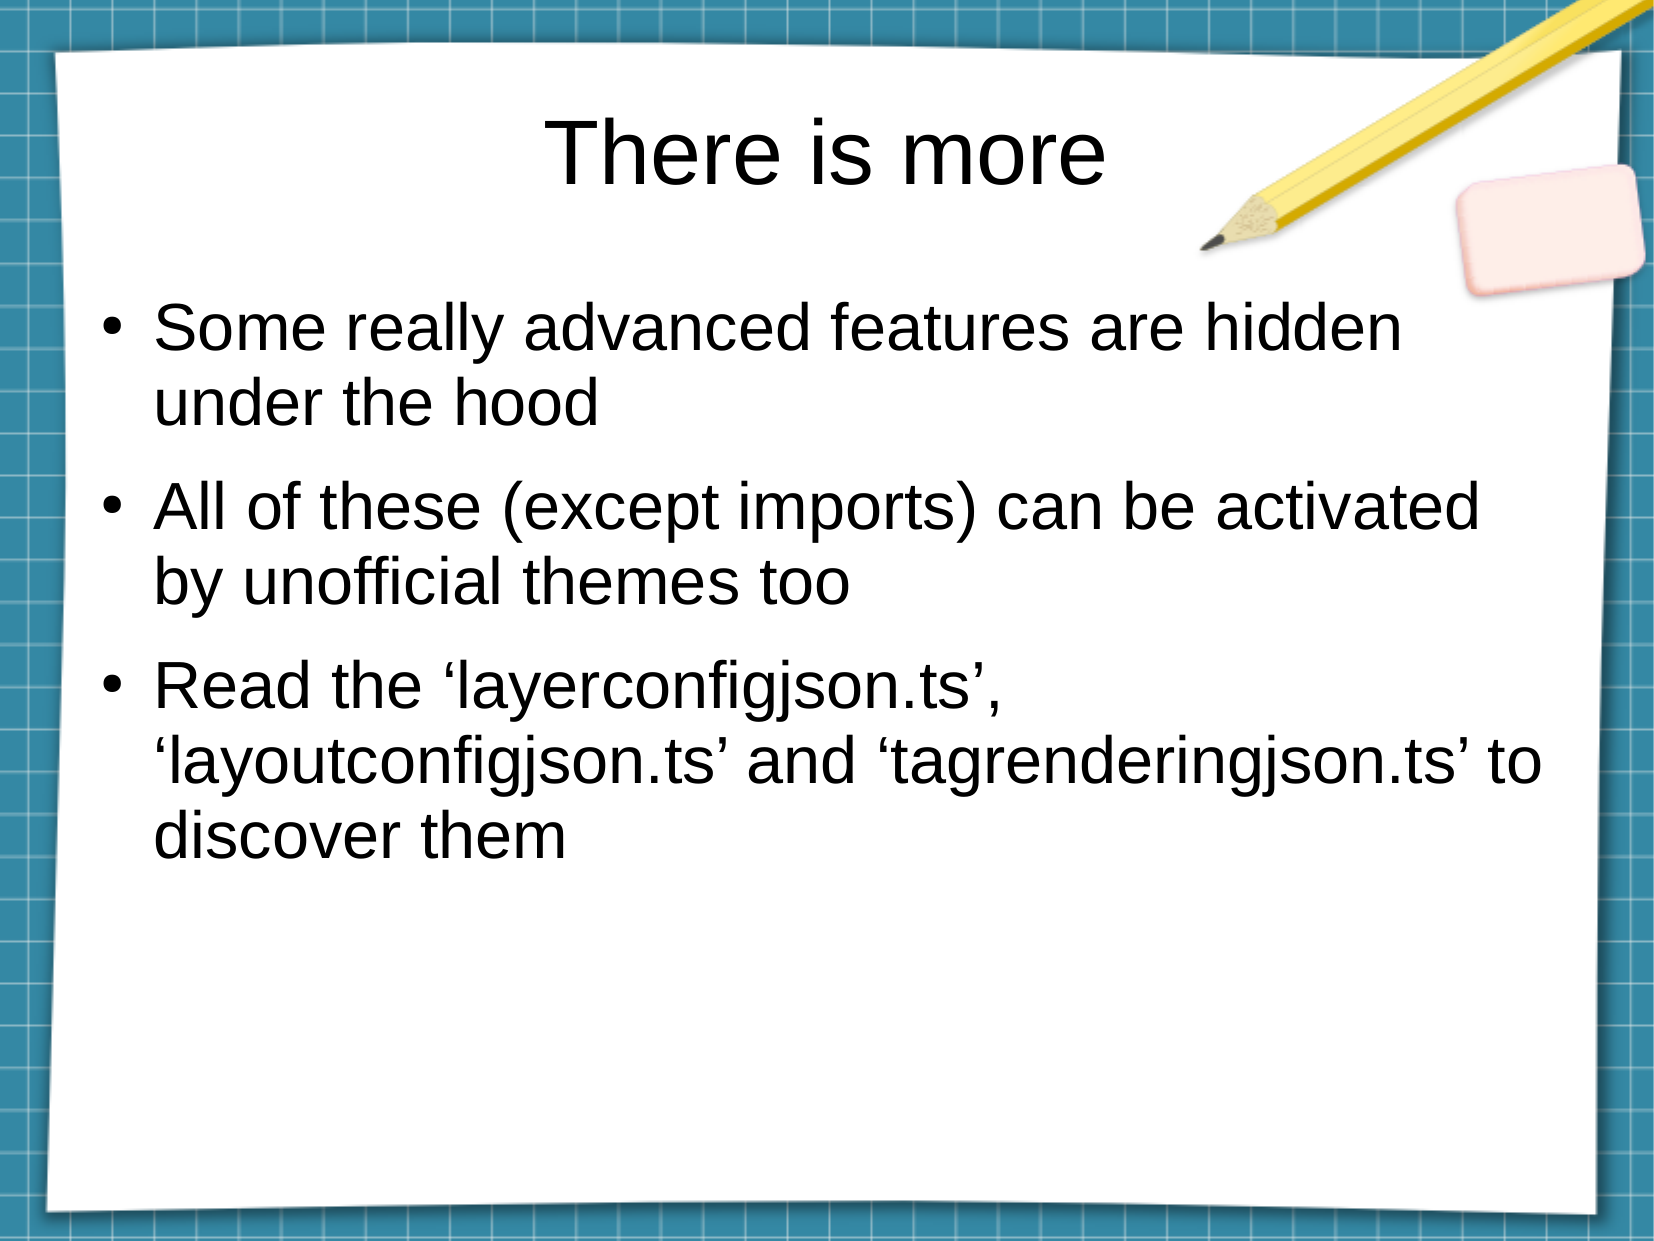

# There is more
Some really advanced features are hidden under the hood
All of these (except imports) can be activated by unofficial themes too
Read the ‘layerconfigjson.ts’, ‘layoutconfigjson.ts’ and ‘tagrenderingjson.ts’ to discover them